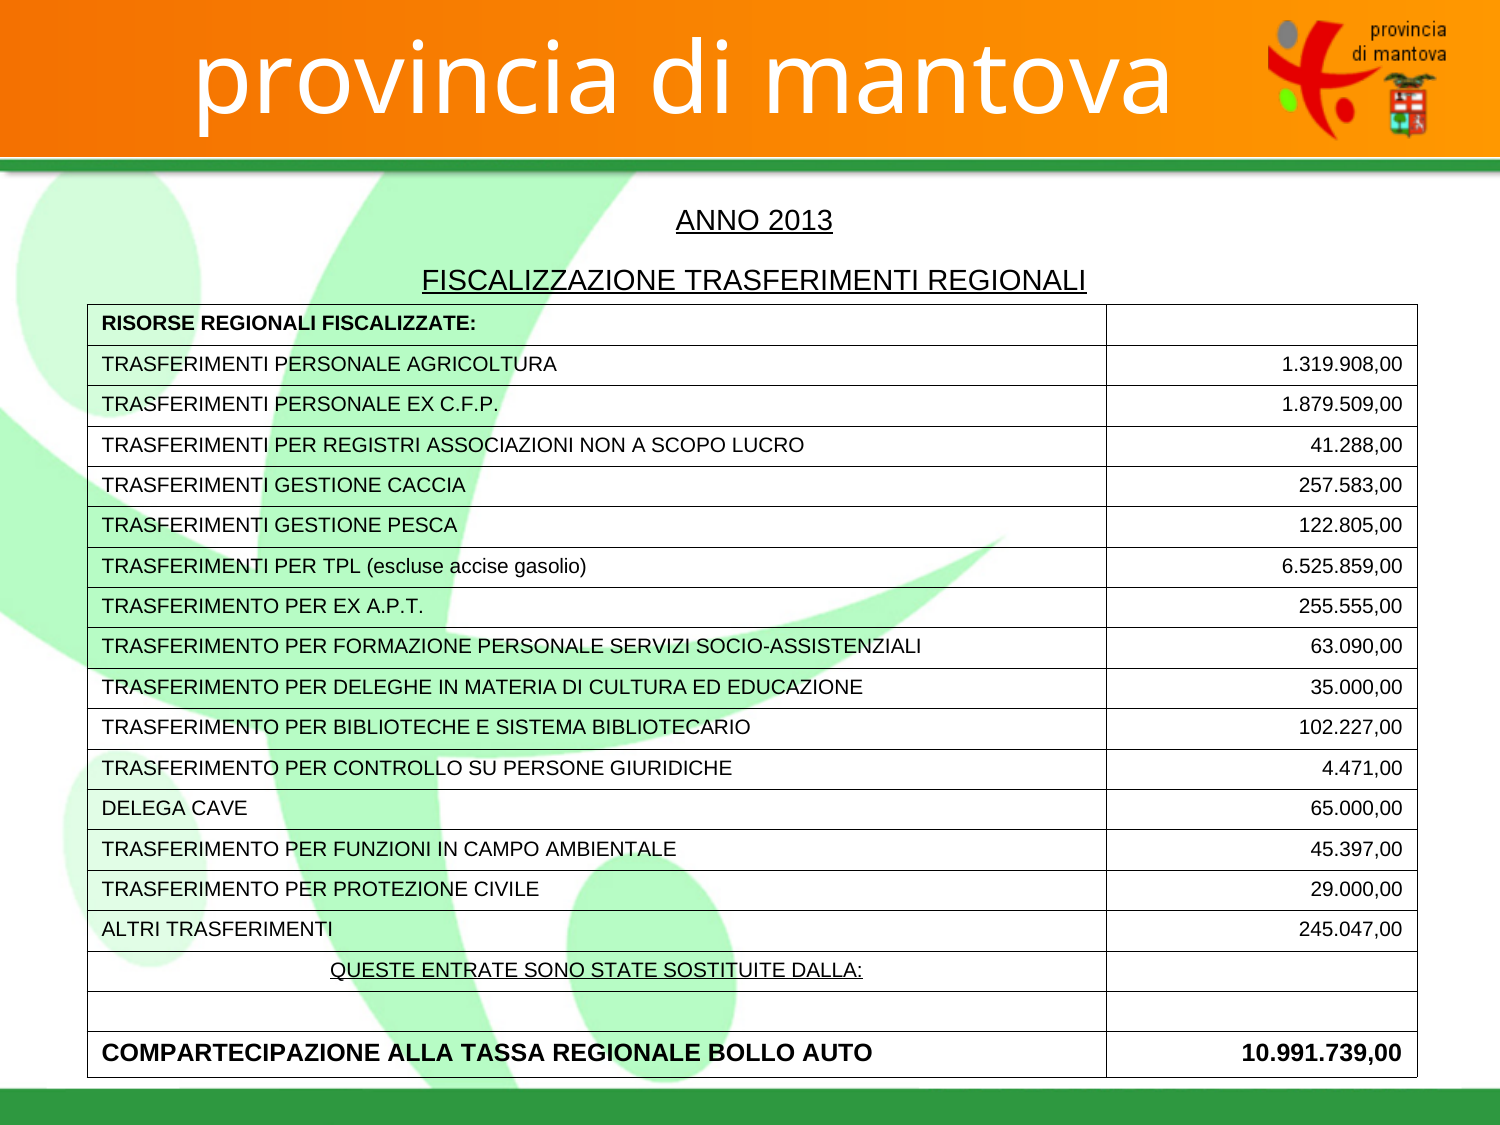

provincia di mantova
| ANNO 2013 |
| --- |
| FISCALIZZAZIONE TRASFERIMENTI REGIONALI |
| RISORSE REGIONALI FISCALIZZATE: | |
| --- | --- |
| TRASFERIMENTI PERSONALE AGRICOLTURA | 1.319.908,00 |
| TRASFERIMENTI PERSONALE EX C.F.P. | 1.879.509,00 |
| TRASFERIMENTI PER REGISTRI ASSOCIAZIONI NON A SCOPO LUCRO | 41.288,00 |
| TRASFERIMENTI GESTIONE CACCIA | 257.583,00 |
| TRASFERIMENTI GESTIONE PESCA | 122.805,00 |
| TRASFERIMENTI PER TPL (escluse accise gasolio) | 6.525.859,00 |
| TRASFERIMENTO PER EX A.P.T. | 255.555,00 |
| TRASFERIMENTO PER FORMAZIONE PERSONALE SERVIZI SOCIO-ASSISTENZIALI | 63.090,00 |
| TRASFERIMENTO PER DELEGHE IN MATERIA DI CULTURA ED EDUCAZIONE | 35.000,00 |
| TRASFERIMENTO PER BIBLIOTECHE E SISTEMA BIBLIOTECARIO | 102.227,00 |
| TRASFERIMENTO PER CONTROLLO SU PERSONE GIURIDICHE | 4.471,00 |
| DELEGA CAVE | 65.000,00 |
| TRASFERIMENTO PER FUNZIONI IN CAMPO AMBIENTALE | 45.397,00 |
| TRASFERIMENTO PER PROTEZIONE CIVILE | 29.000,00 |
| ALTRI TRASFERIMENTI | 245.047,00 |
| QUESTE ENTRATE SONO STATE SOSTITUITE DALLA: | |
| | |
| COMPARTECIPAZIONE ALLA TASSA REGIONALE BOLLO AUTO | 10.991.739,00 |